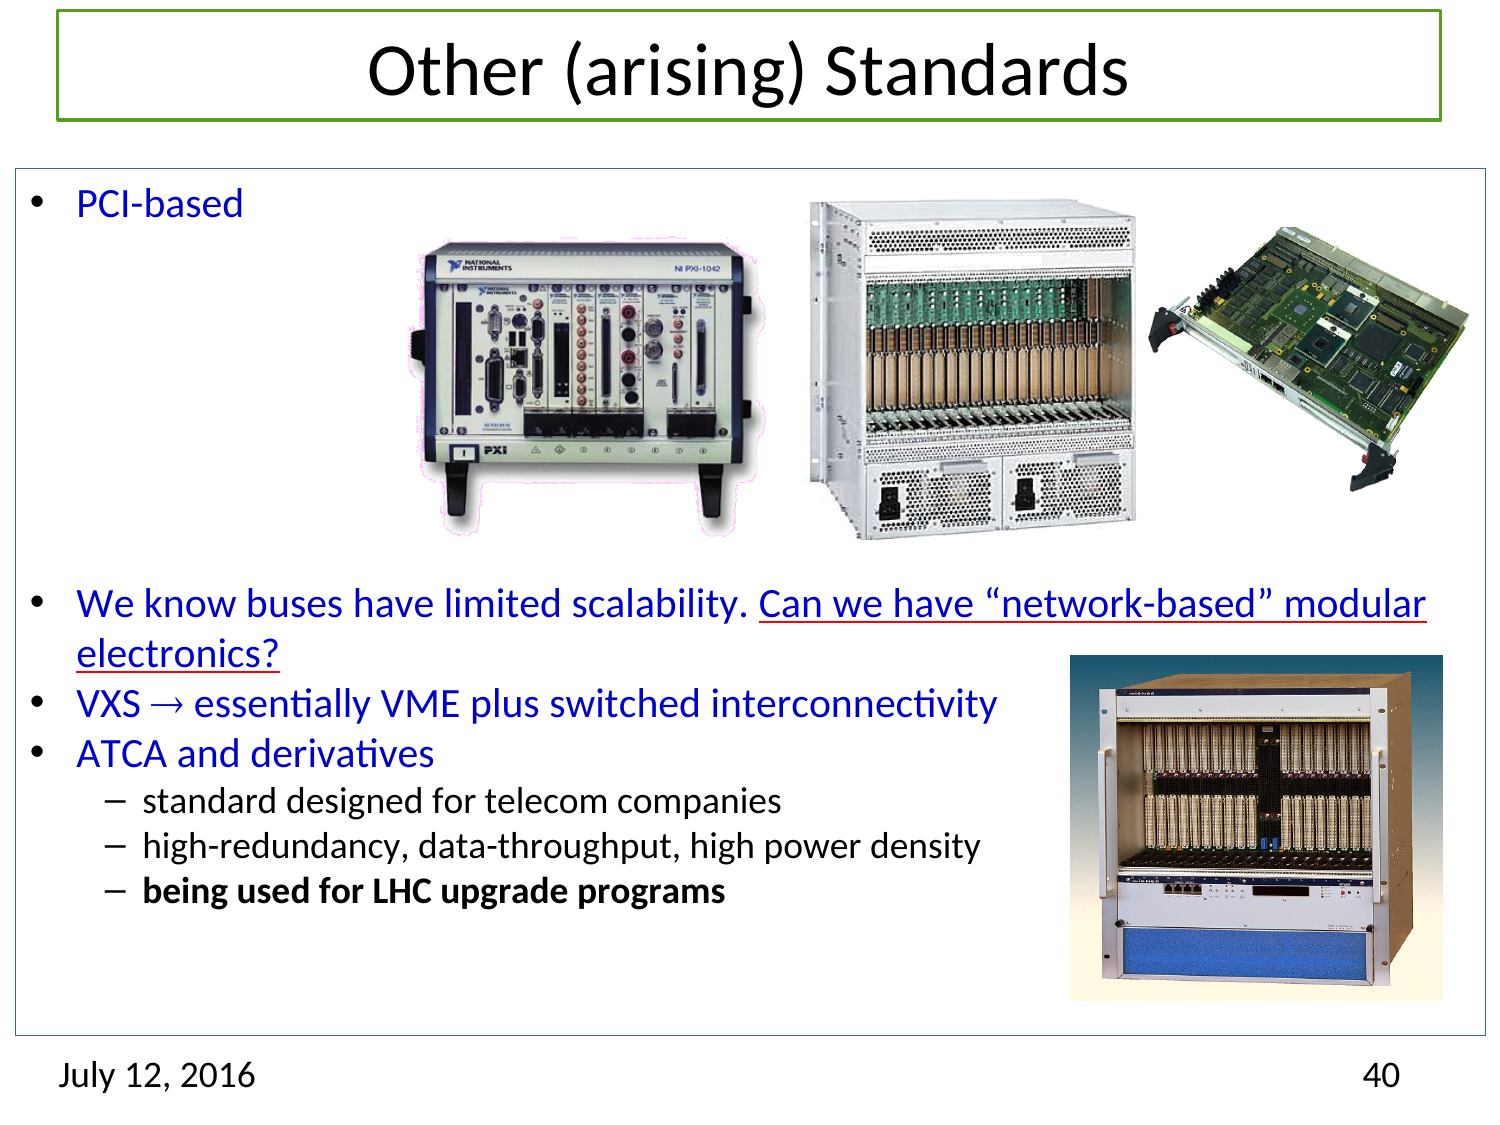

# Other (arising) Standards
PCI-based
We know buses have limited scalability. Can we have “network-based” modular electronics?
VXS  essentially VME plus switched interconnectivity
ATCA and derivatives
standard designed for telecom companies
high-redundancy, data-throughput, high power density
being used for LHC upgrade programs
40